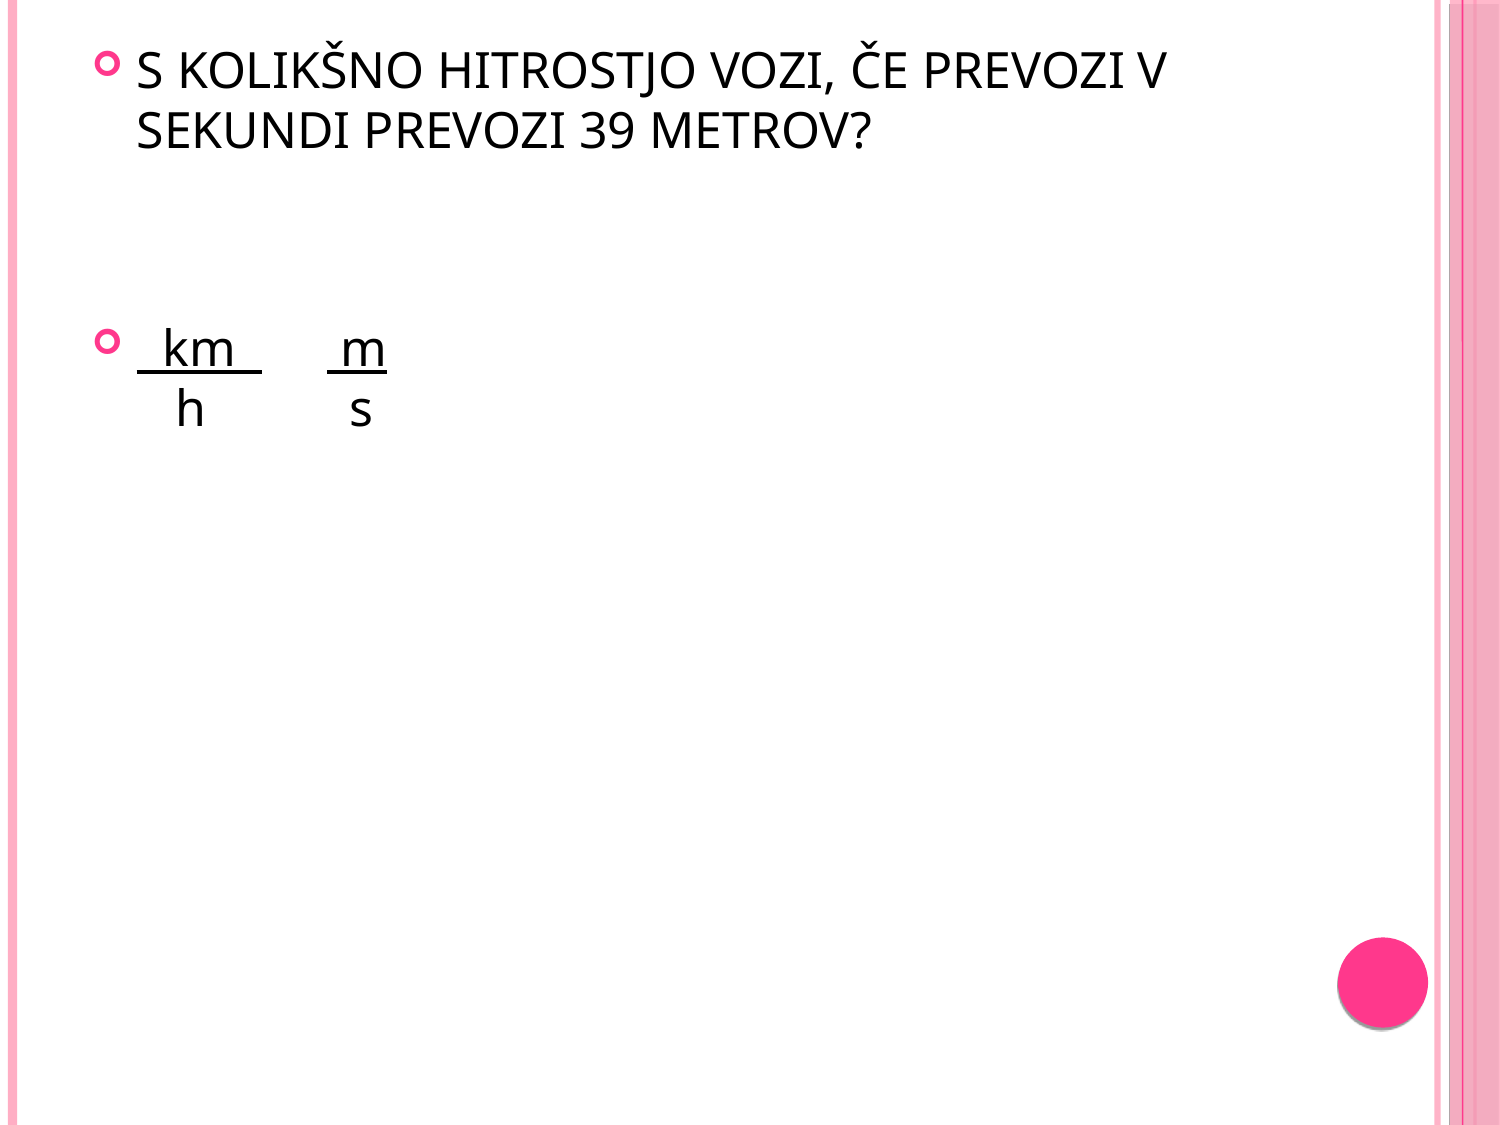

# S KOLIKŠNO HITROSTJO VOZI, ČE PREVOZI V SEKUNDI PREVOZI 39 METROV?
 km m
 h s